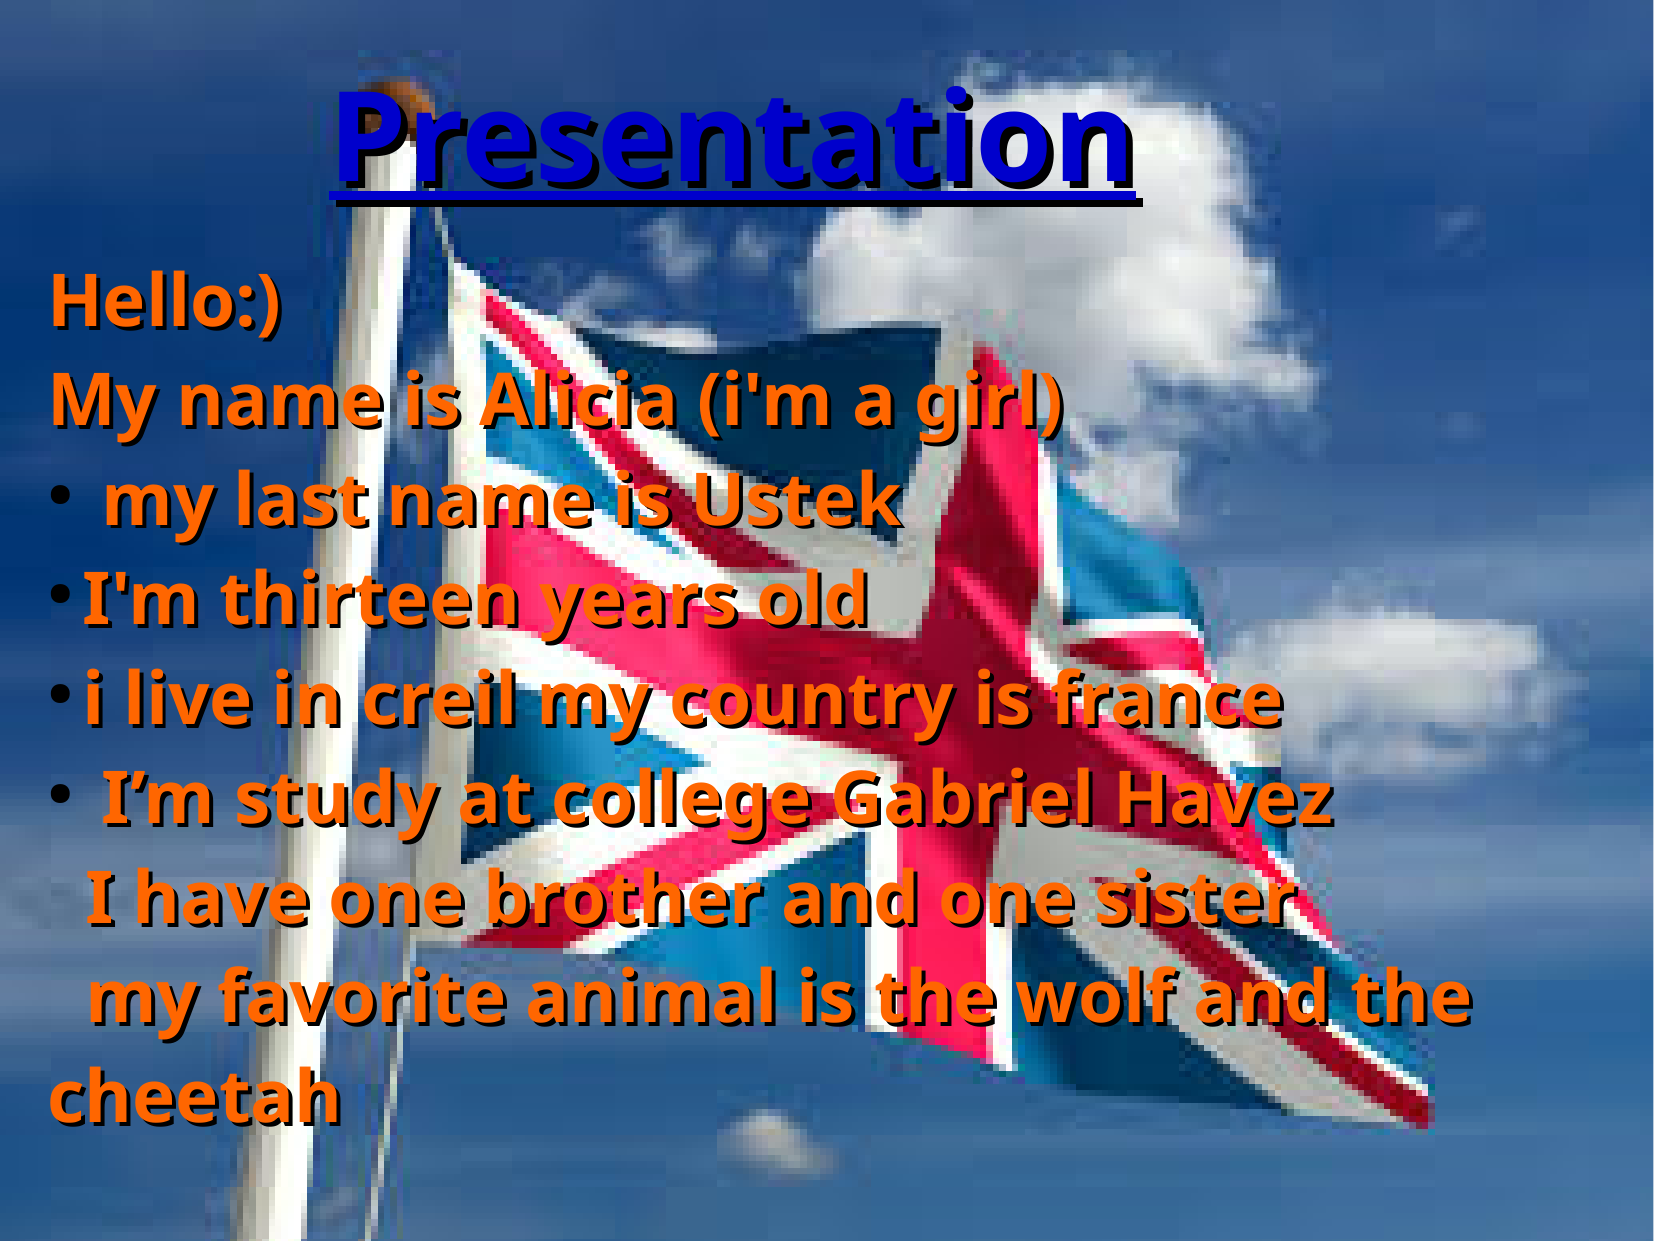

# Presentation
Hello:)
My name is Alicia (i'm a girl)
 my last name is Ustek
I'm thirteen years old
i live in creil my country is france
 I’m study at college Gabriel Havez
 I have one brother and one sister
 my favorite animal is the wolf and the cheetah